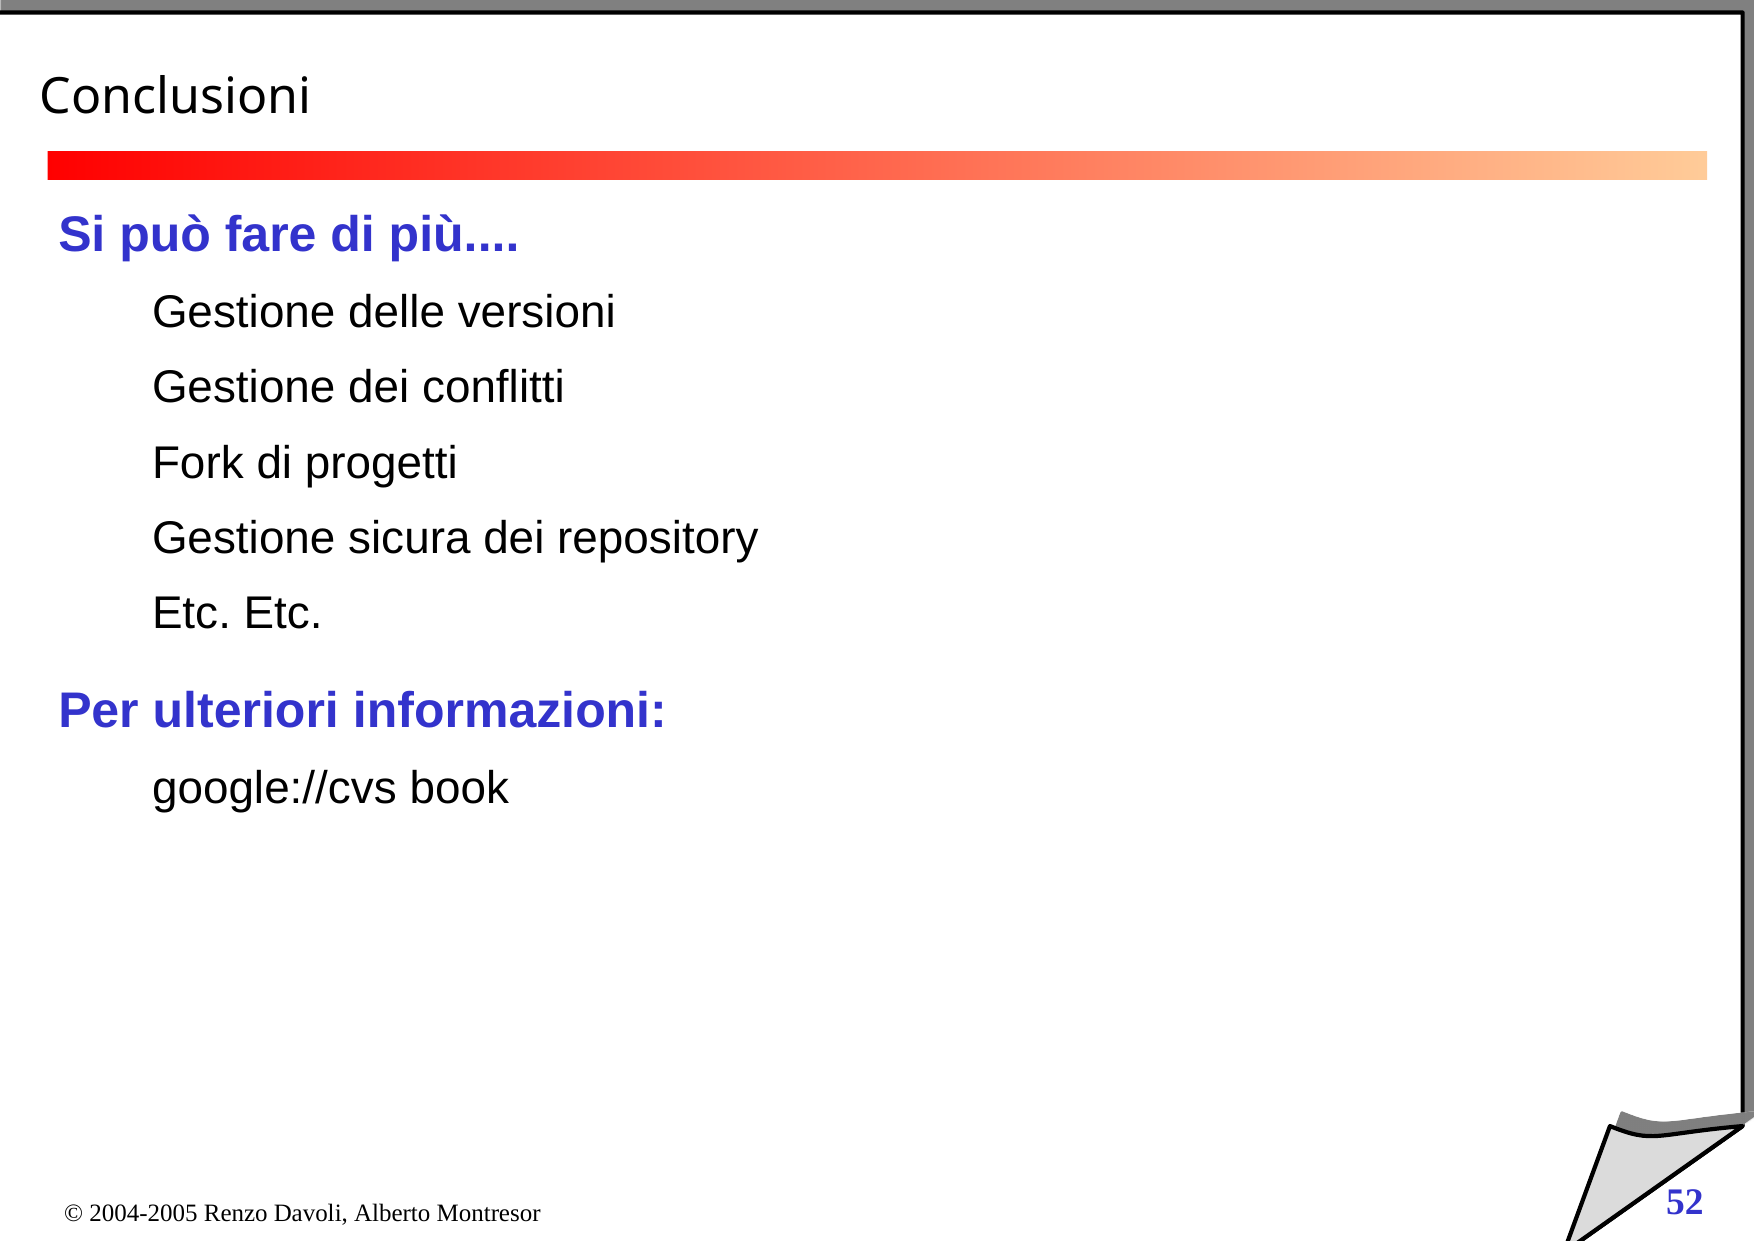

# Conclusioni
Si può fare di più....
Gestione delle versioni
Gestione dei conflitti
Fork di progetti
Gestione sicura dei repository
Etc. Etc.
Per ulteriori informazioni:
google://cvs book